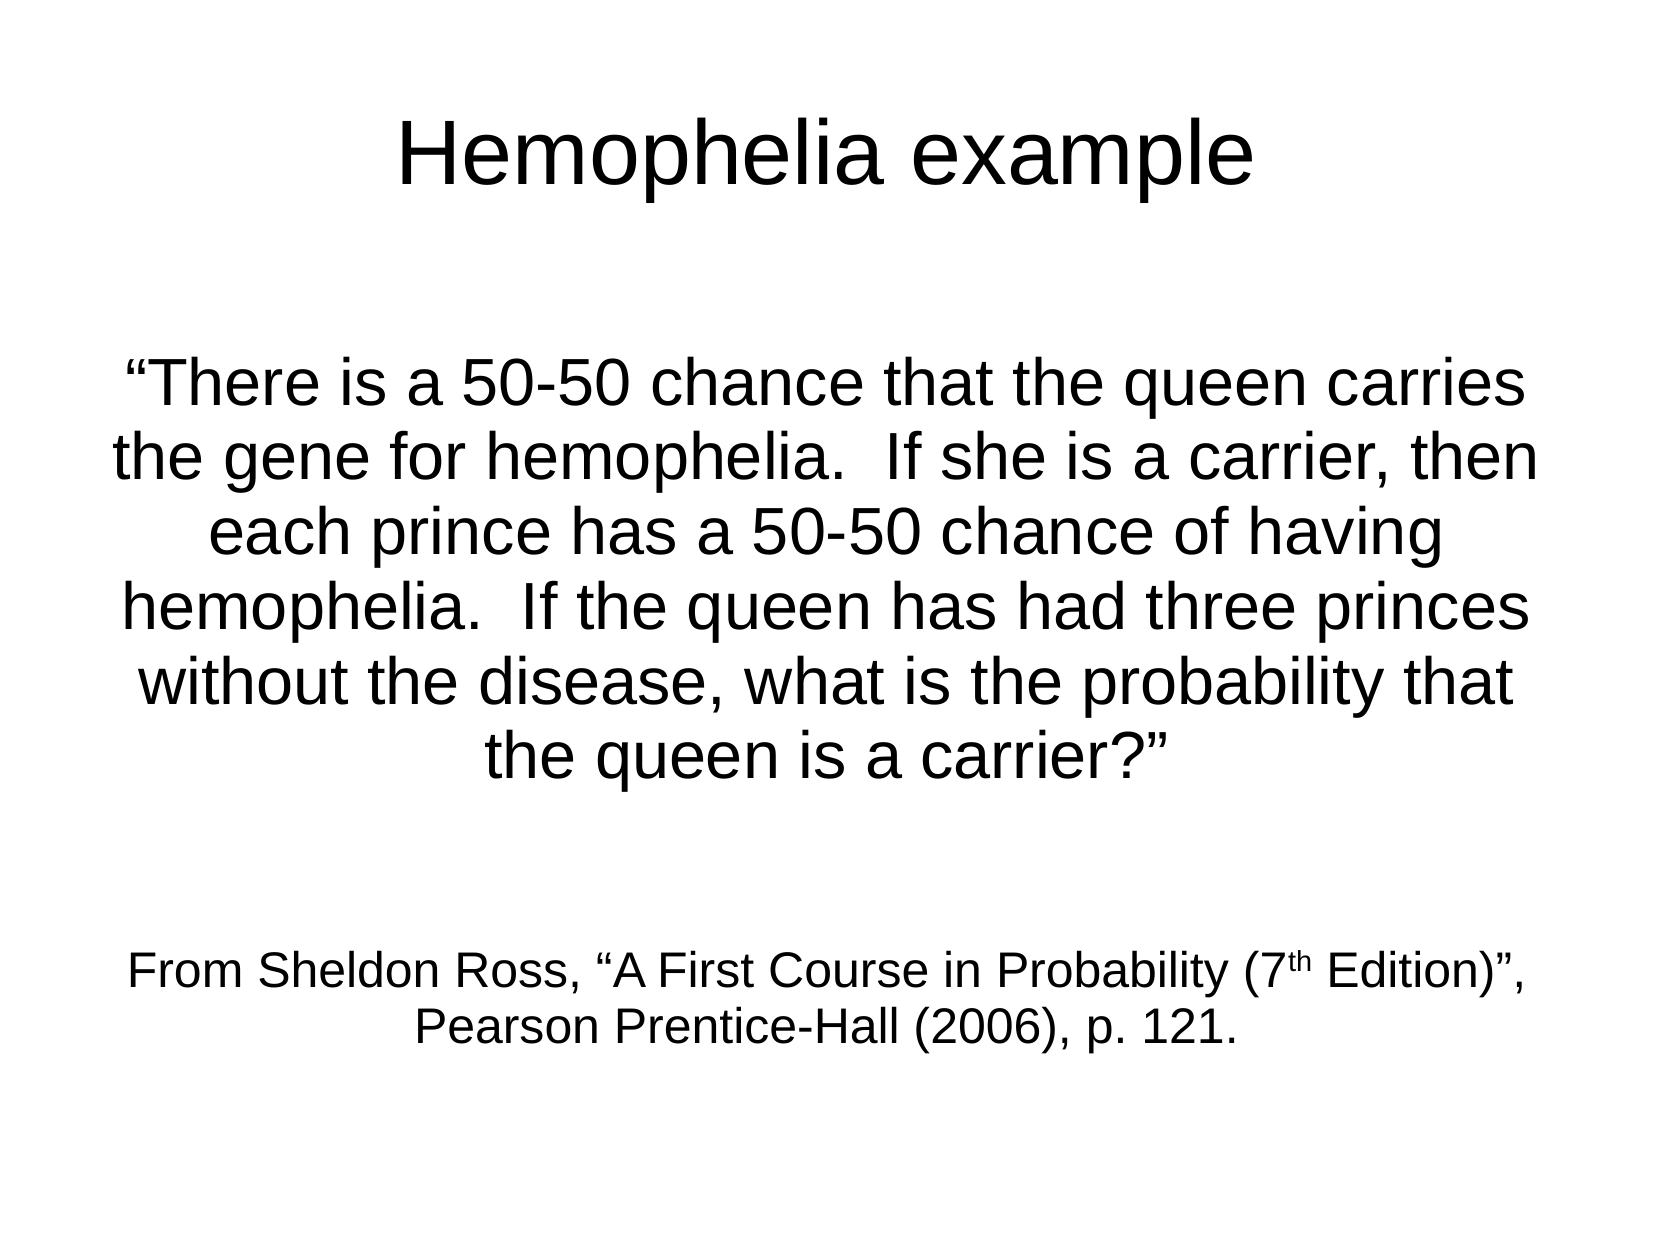

Hemophelia example
# “There is a 50-50 chance that the queen carries the gene for hemophelia. If she is a carrier, then each prince has a 50-50 chance of having hemophelia. If the queen has had three princes without the disease, what is the probability that the queen is a carrier?”
From Sheldon Ross, “A First Course in Probability (7th Edition)”, Pearson Prentice-Hall (2006), p. 121.